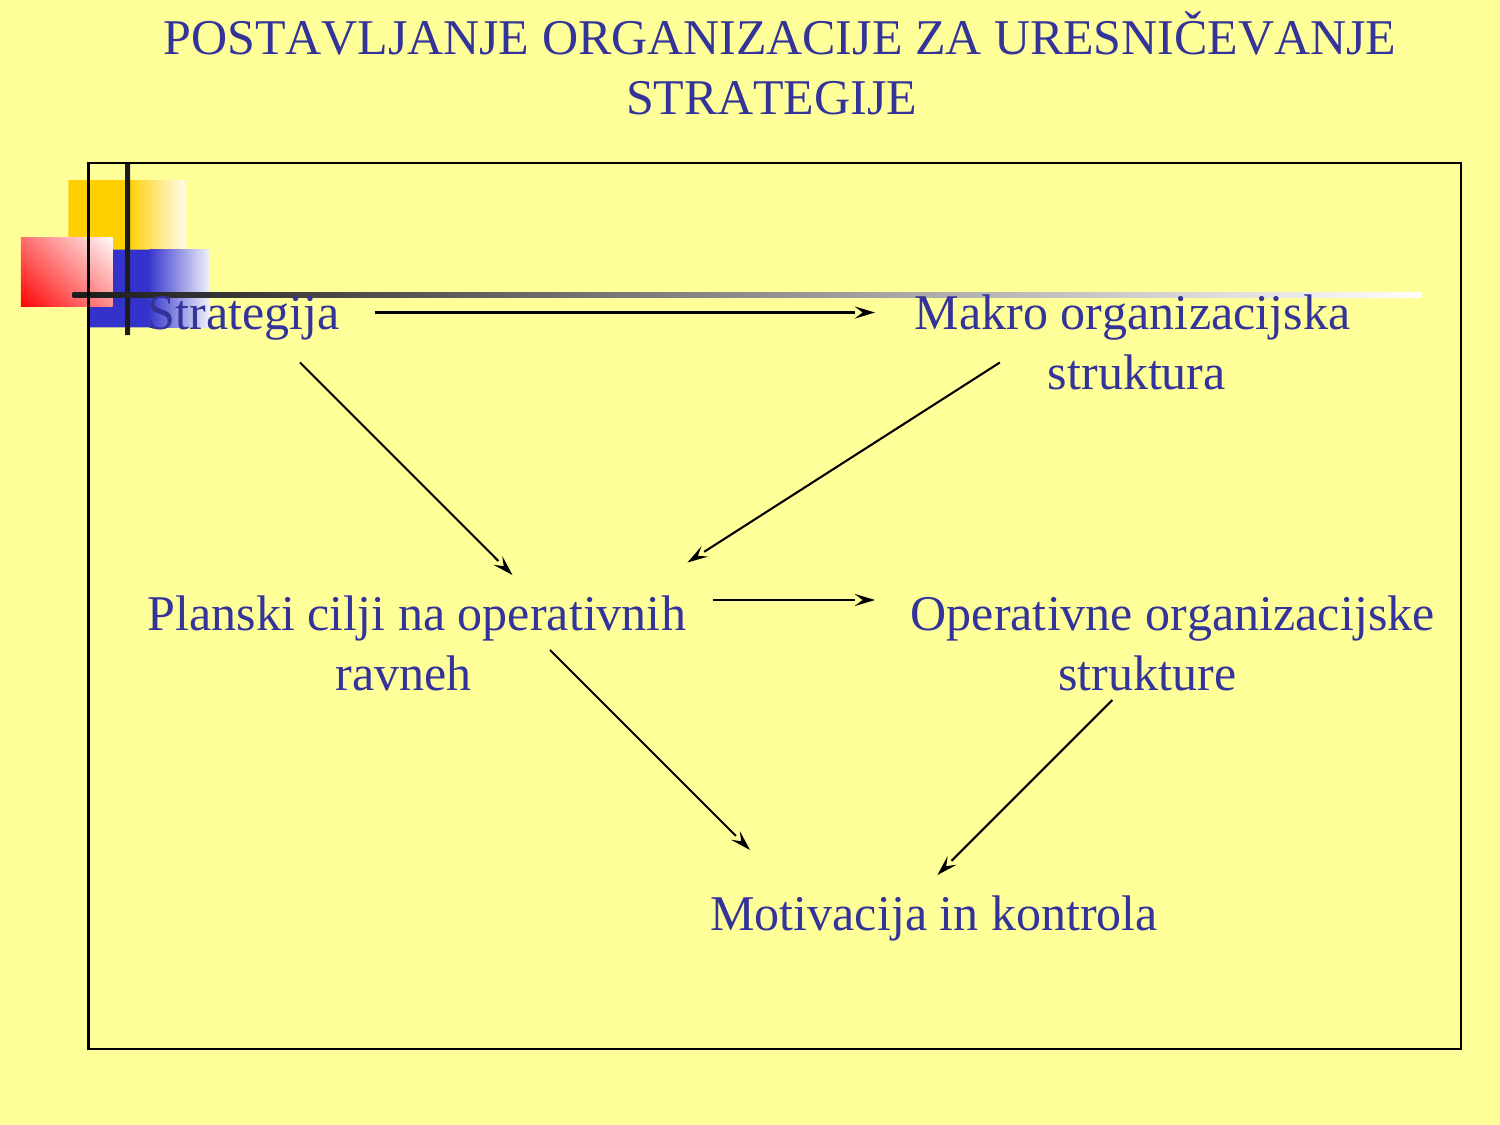

POSTAVLJANJE ORGANIZACIJE ZA URESNIČEVANJE
 STRATEGIJE
Strategija Makro organizacijska
 struktura
Planski cilji na operativnih Operativne organizacijske
 ravneh strukture
 Motivacija in kontrola